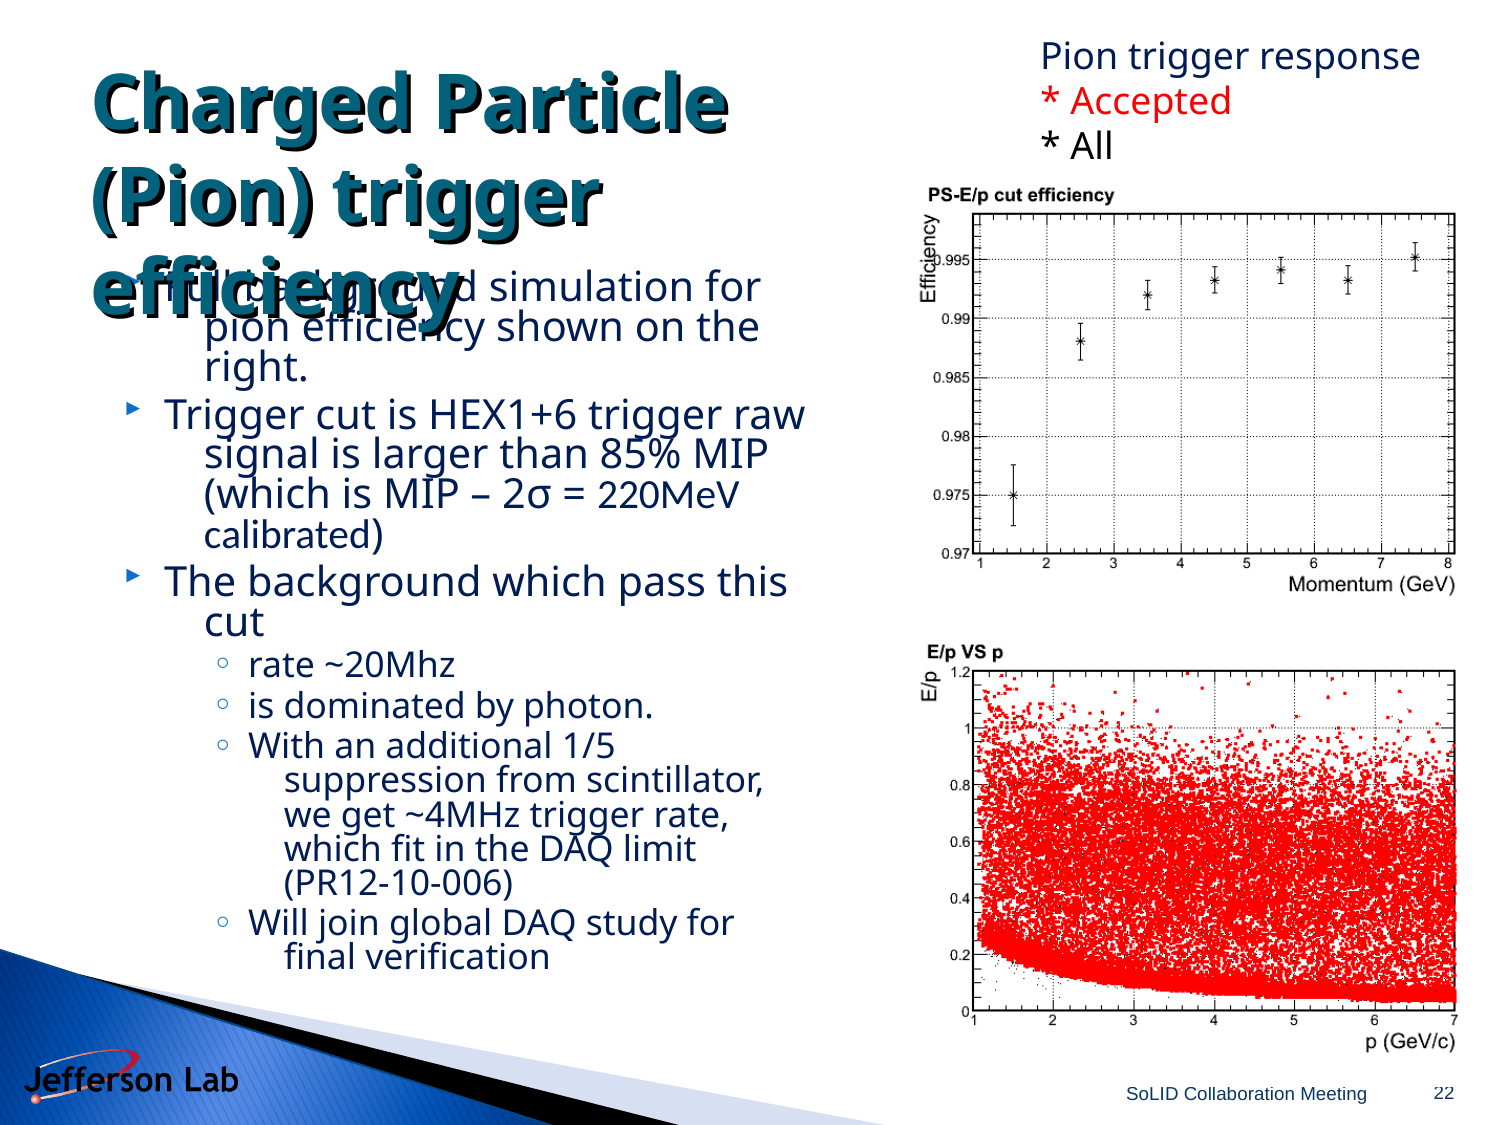

Pion trigger response
* Accepted
* All
Charged Particle (Pion) trigger efficiency
# Full background simulation for pion efficiency shown on the right.
Trigger cut is HEX1+6 trigger raw signal is larger than 85% MIP
(which is MIP – 2σ = 220MeV calibrated)
The background which pass this cut
rate ~20Mhz
is dominated by photon.
With an additional 1/5 suppression from scintillator, we get ~4MHz trigger rate, which fit in the DAQ limit (PR12-10-006)
Will join global DAQ study for final verification
SoLID Collaboration Meeting
22